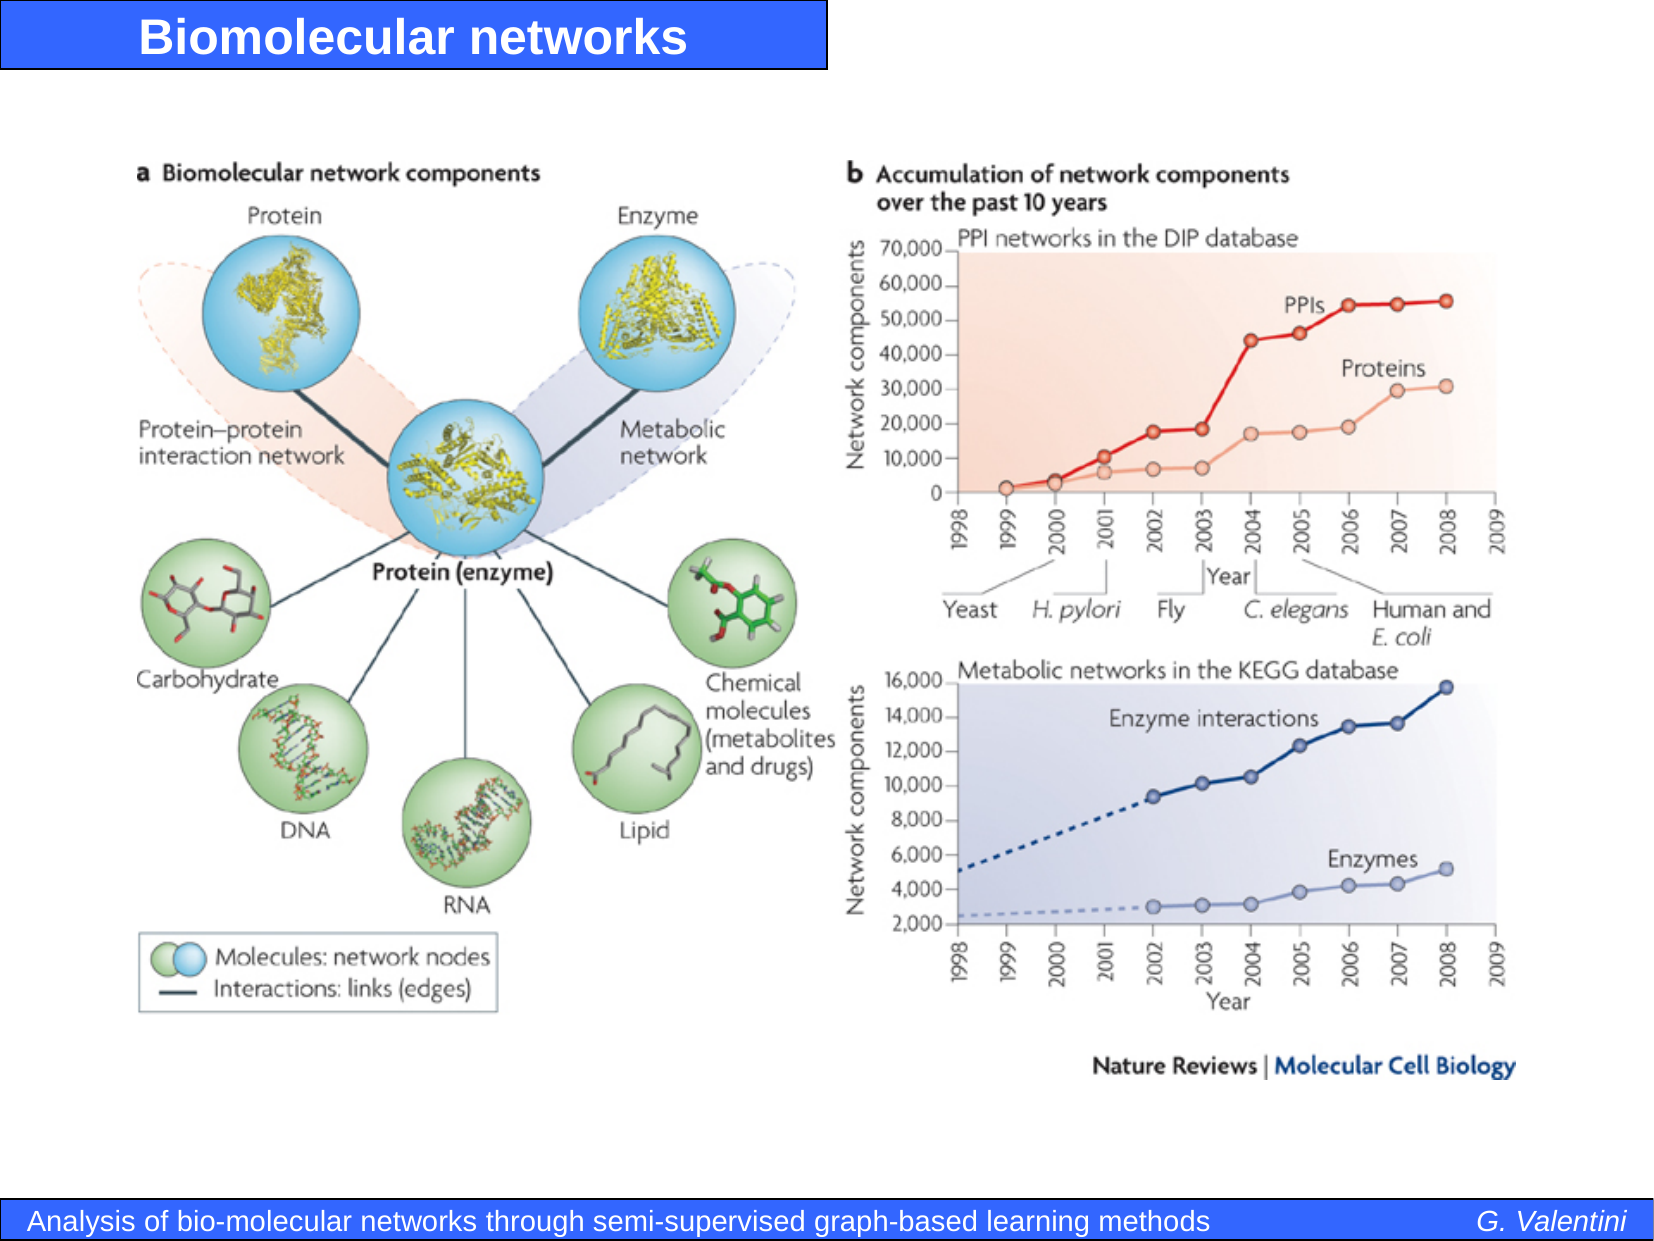

Biomolecular networks
Analysis of bio-molecular networks through semi-supervised graph-based learning methods G. Valentini